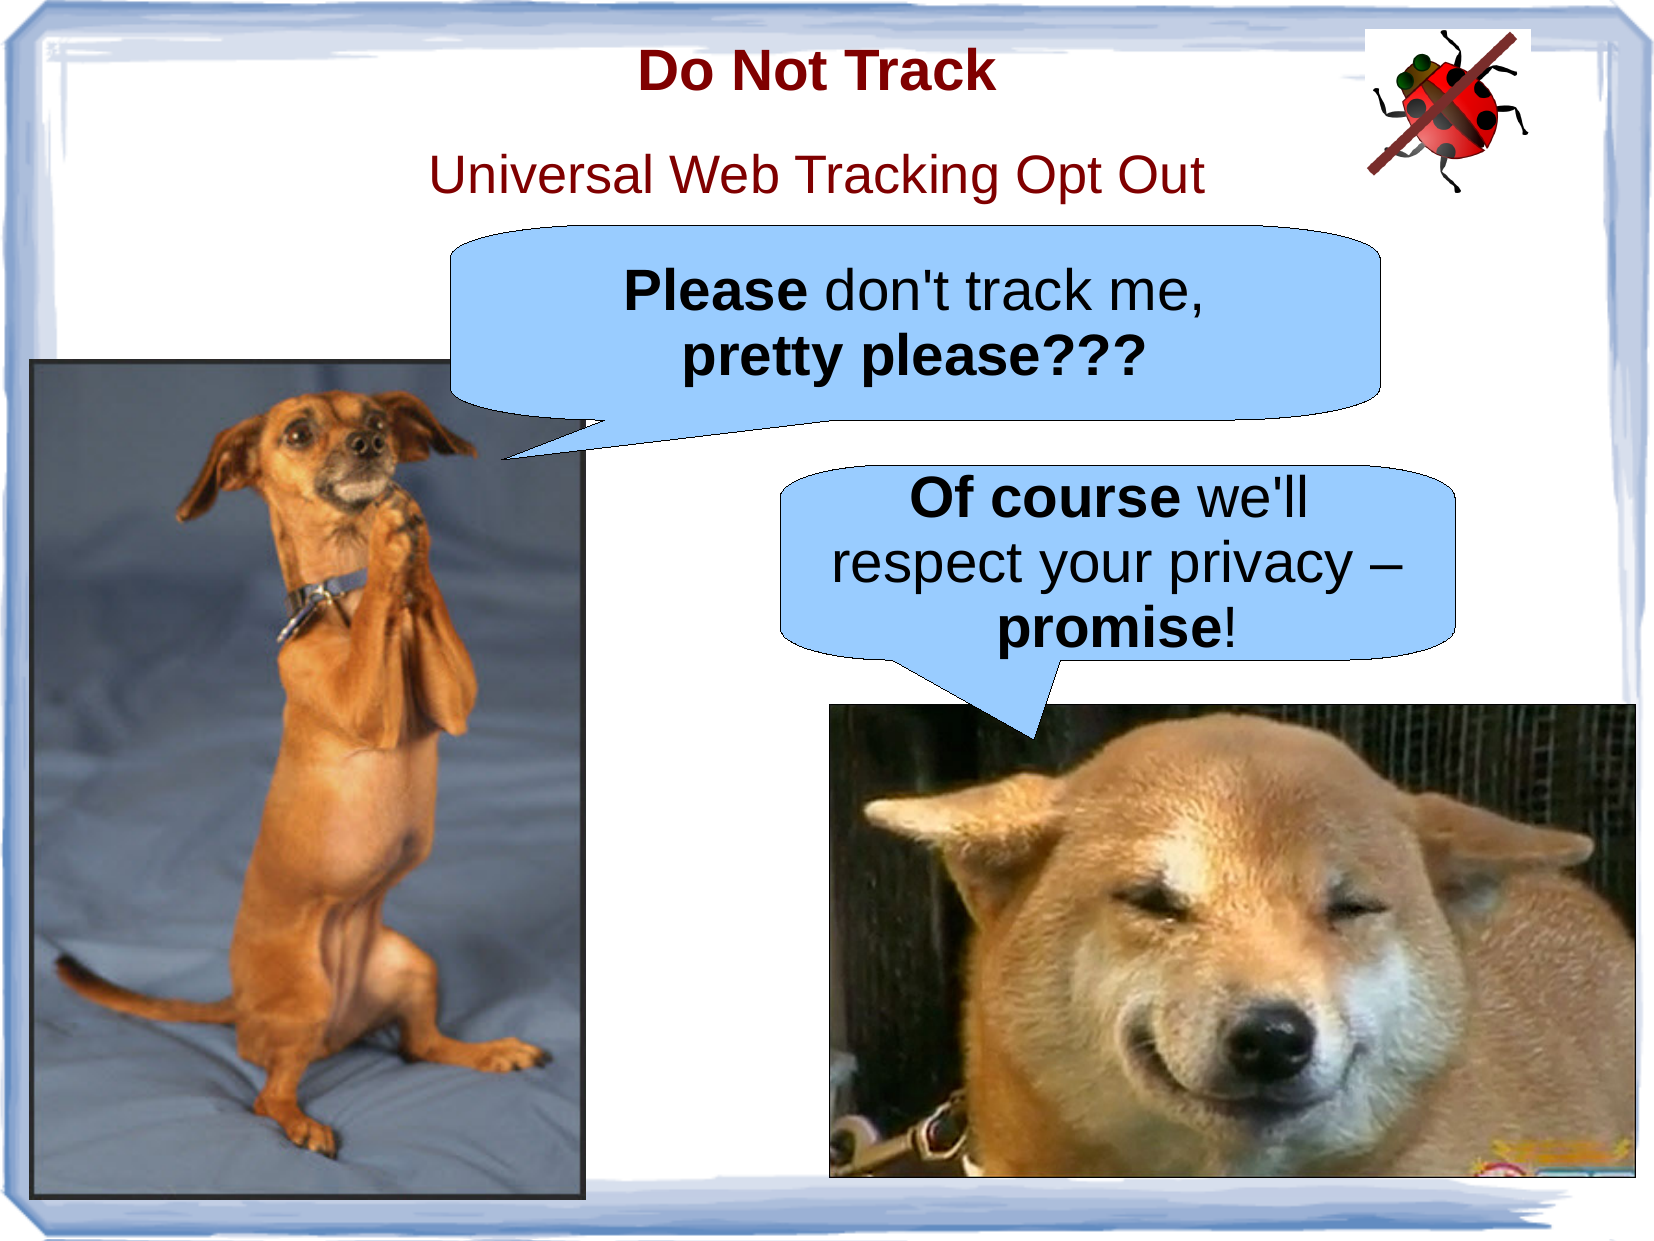

Do Not Track
Universal Web Tracking Opt Out
Please don't track me,
pretty please???
Of course we'll
respect your privacy –
promise!